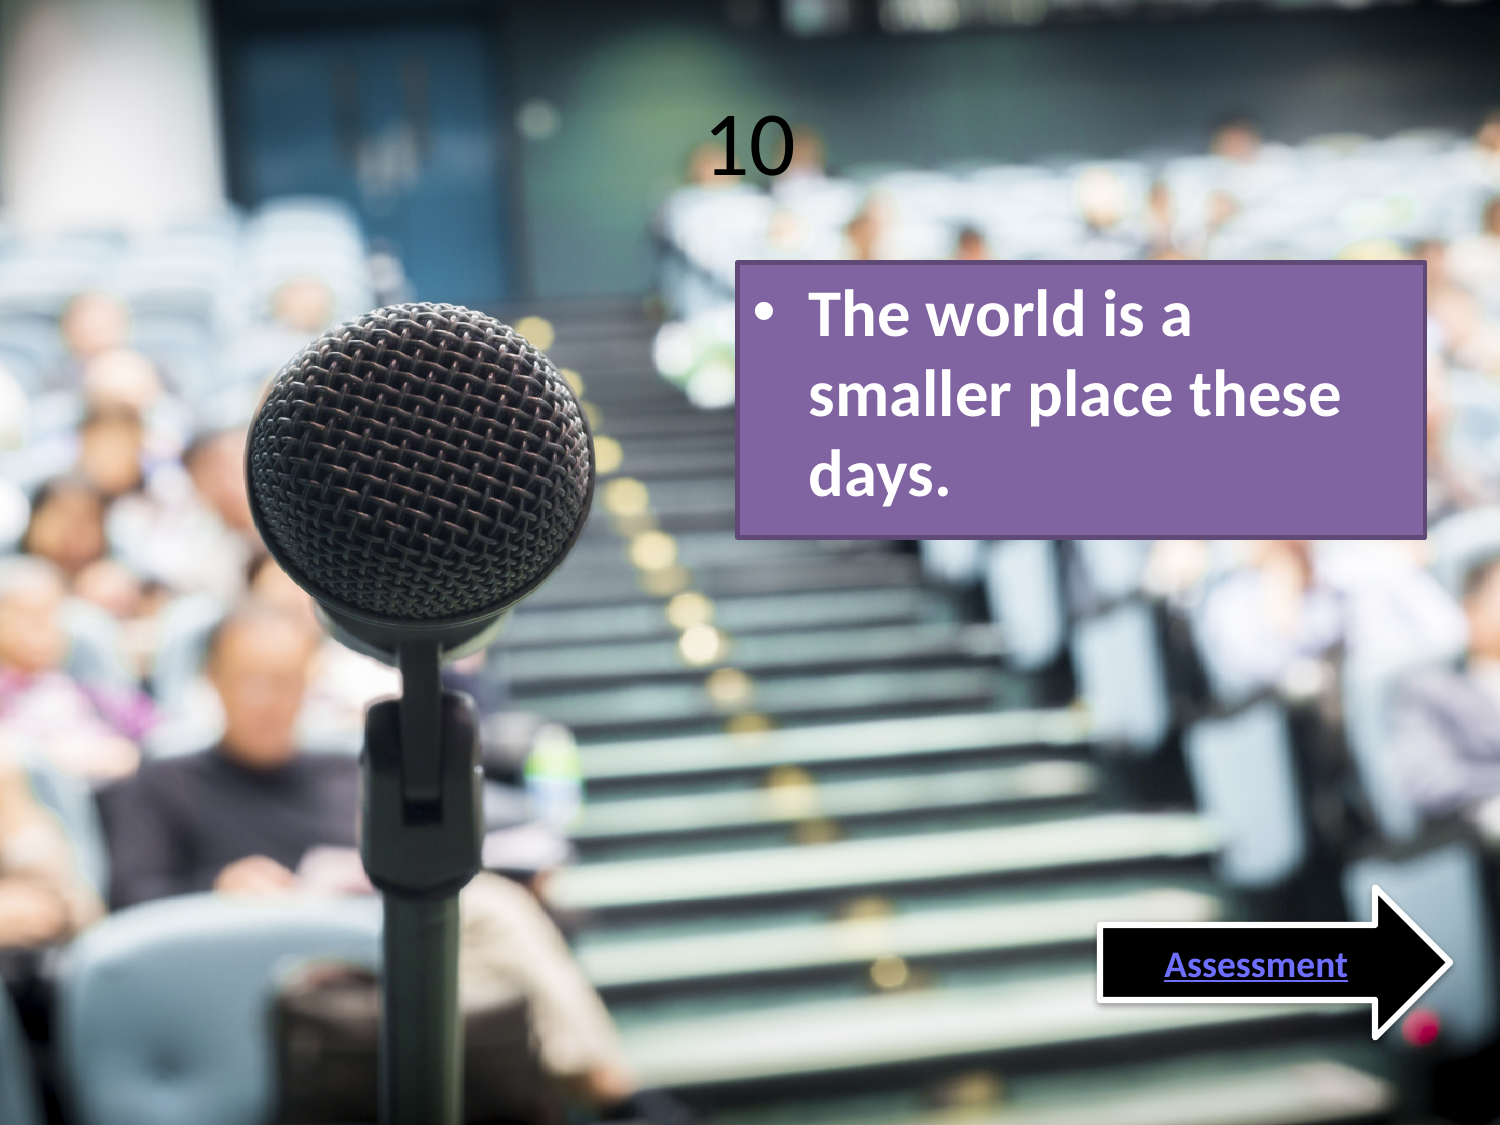

# 10
The world is a smaller place these days.
Assessment